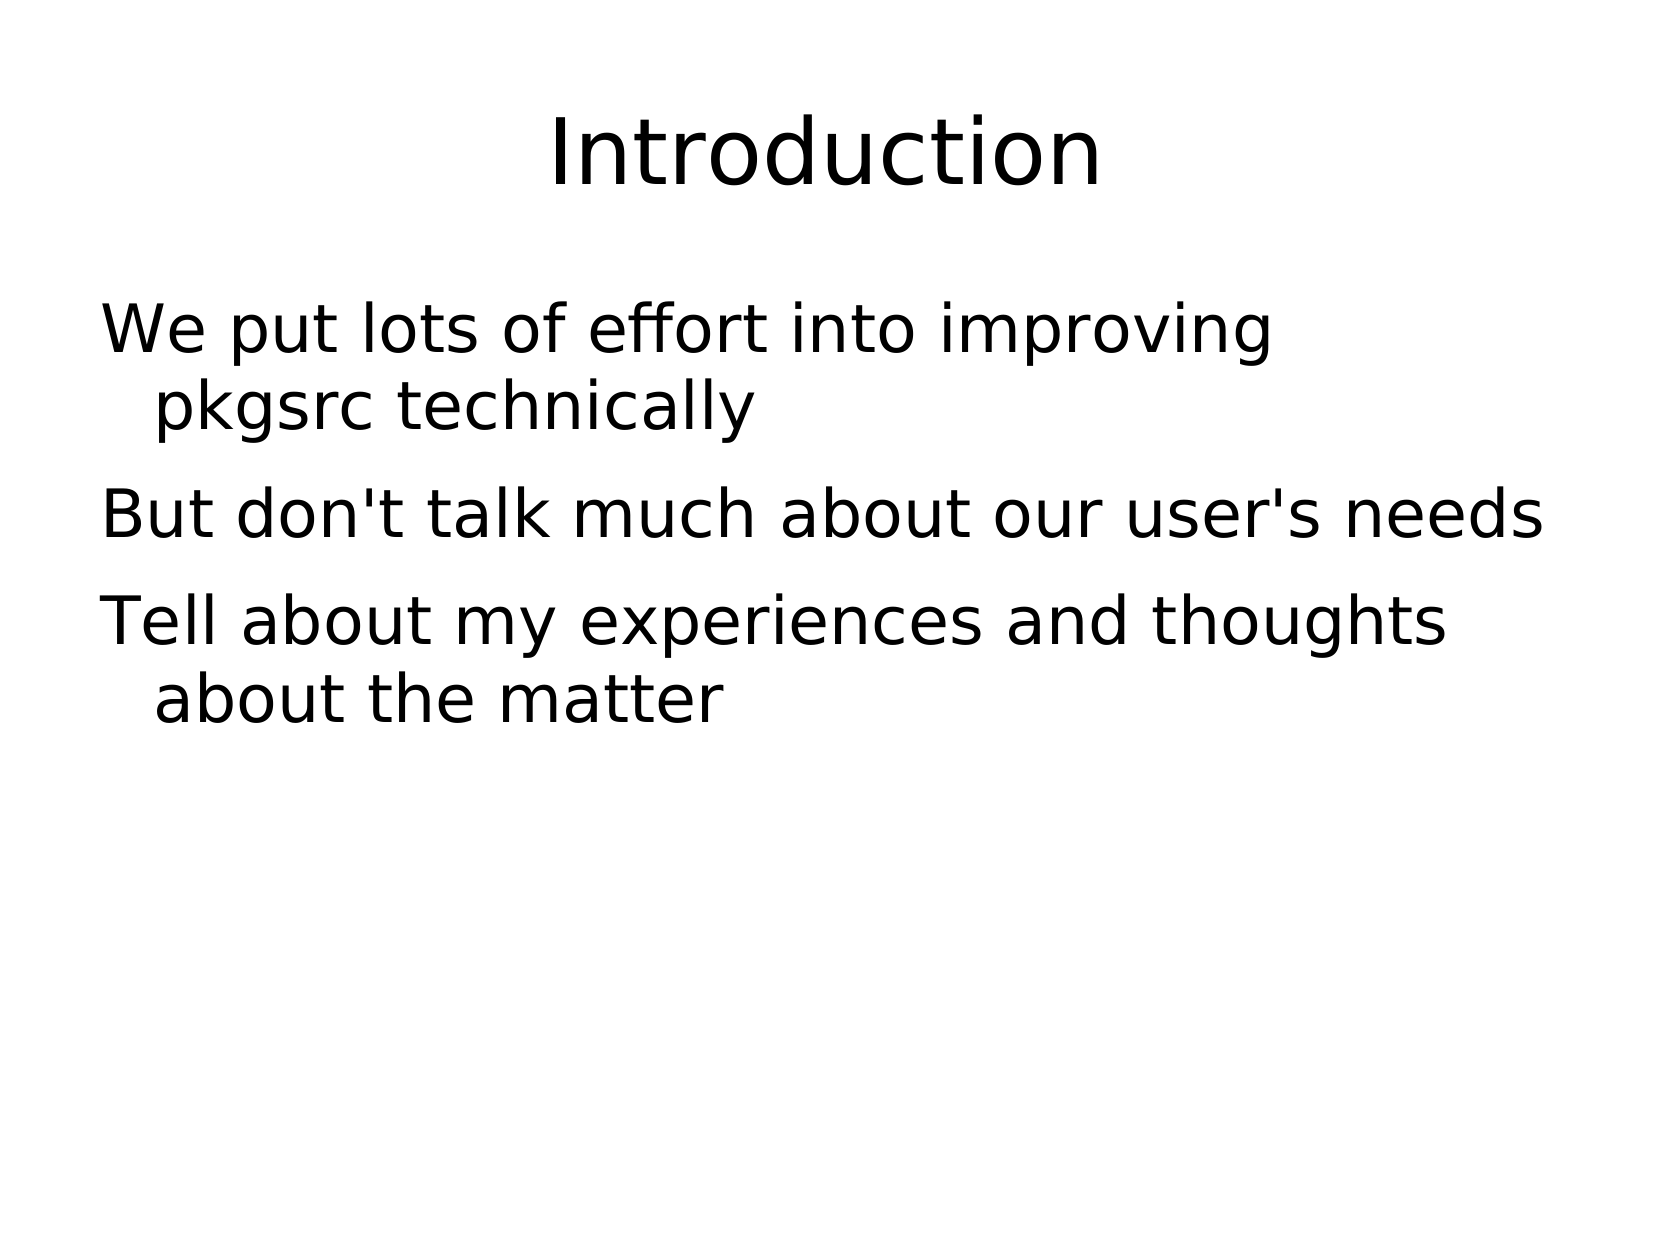

# Introduction
We put lots of effort into improving
pkgsrc technically
But don't talk much about our user's needs
Tell about my experiences and thoughts about the matter